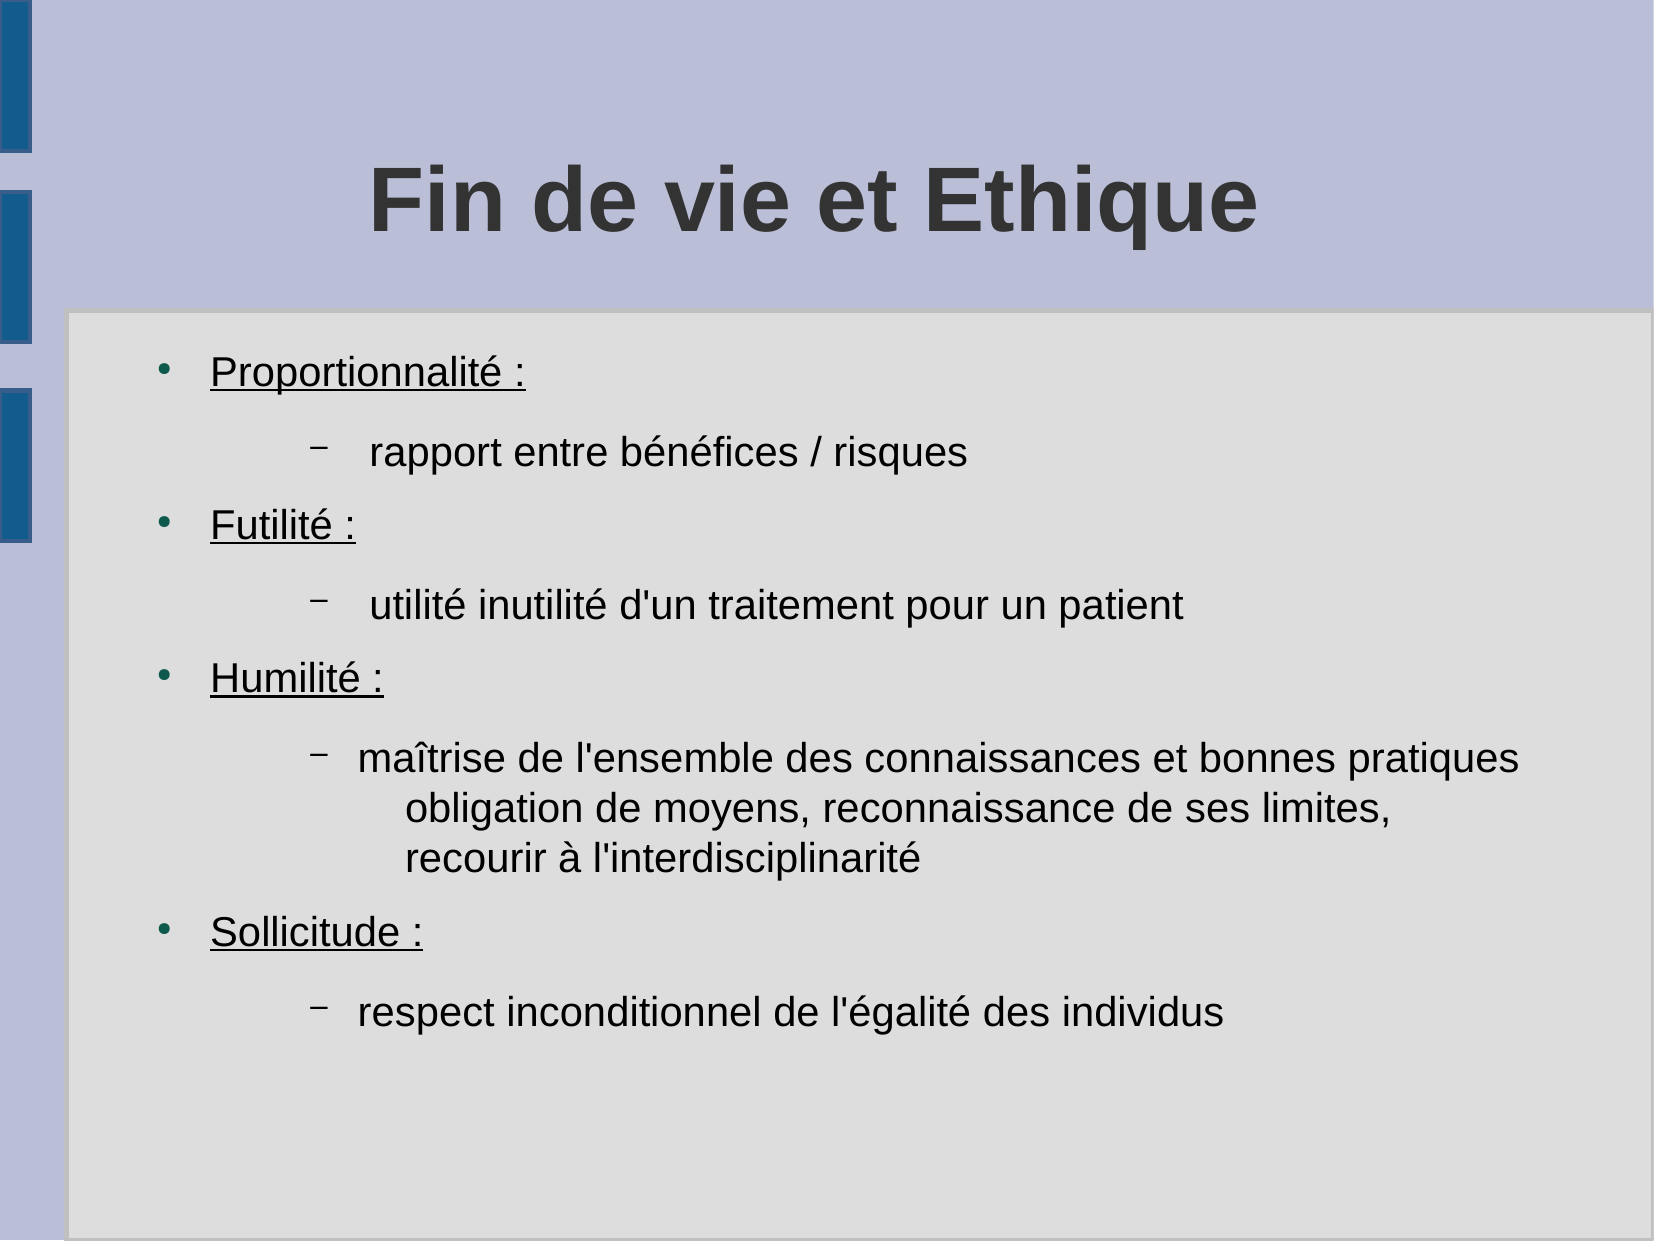

# Fin de vie et Ethique
Proportionnalité :
 rapport entre bénéfices / risques
Futilité :
 utilité inutilité d'un traitement pour un patient
Humilité :
maîtrise de l'ensemble des connaissances et bonnes pratiques obligation de moyens, reconnaissance de ses limites, recourir à l'interdisciplinarité
Sollicitude :
respect inconditionnel de l'égalité des individus